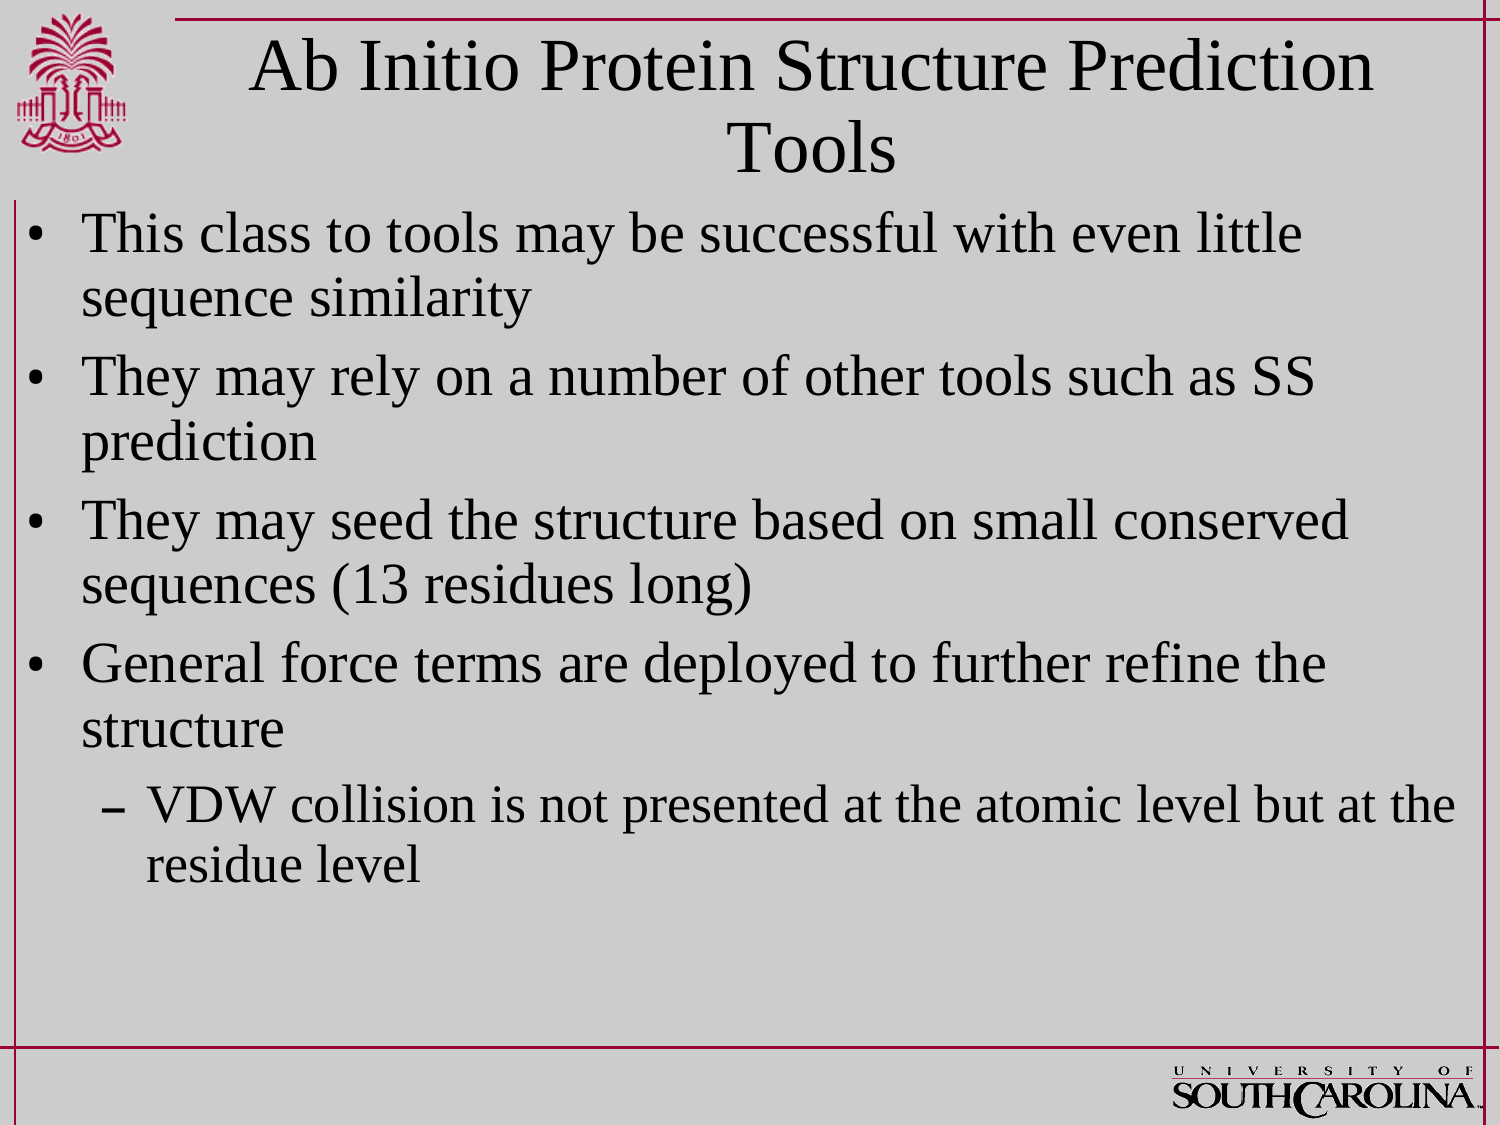

# Ab Initio Protein Structure Prediction Tools
This class to tools may be successful with even little sequence similarity
They may rely on a number of other tools such as SS prediction
They may seed the structure based on small conserved sequences (13 residues long)
General force terms are deployed to further refine the structure
VDW collision is not presented at the atomic level but at the residue level